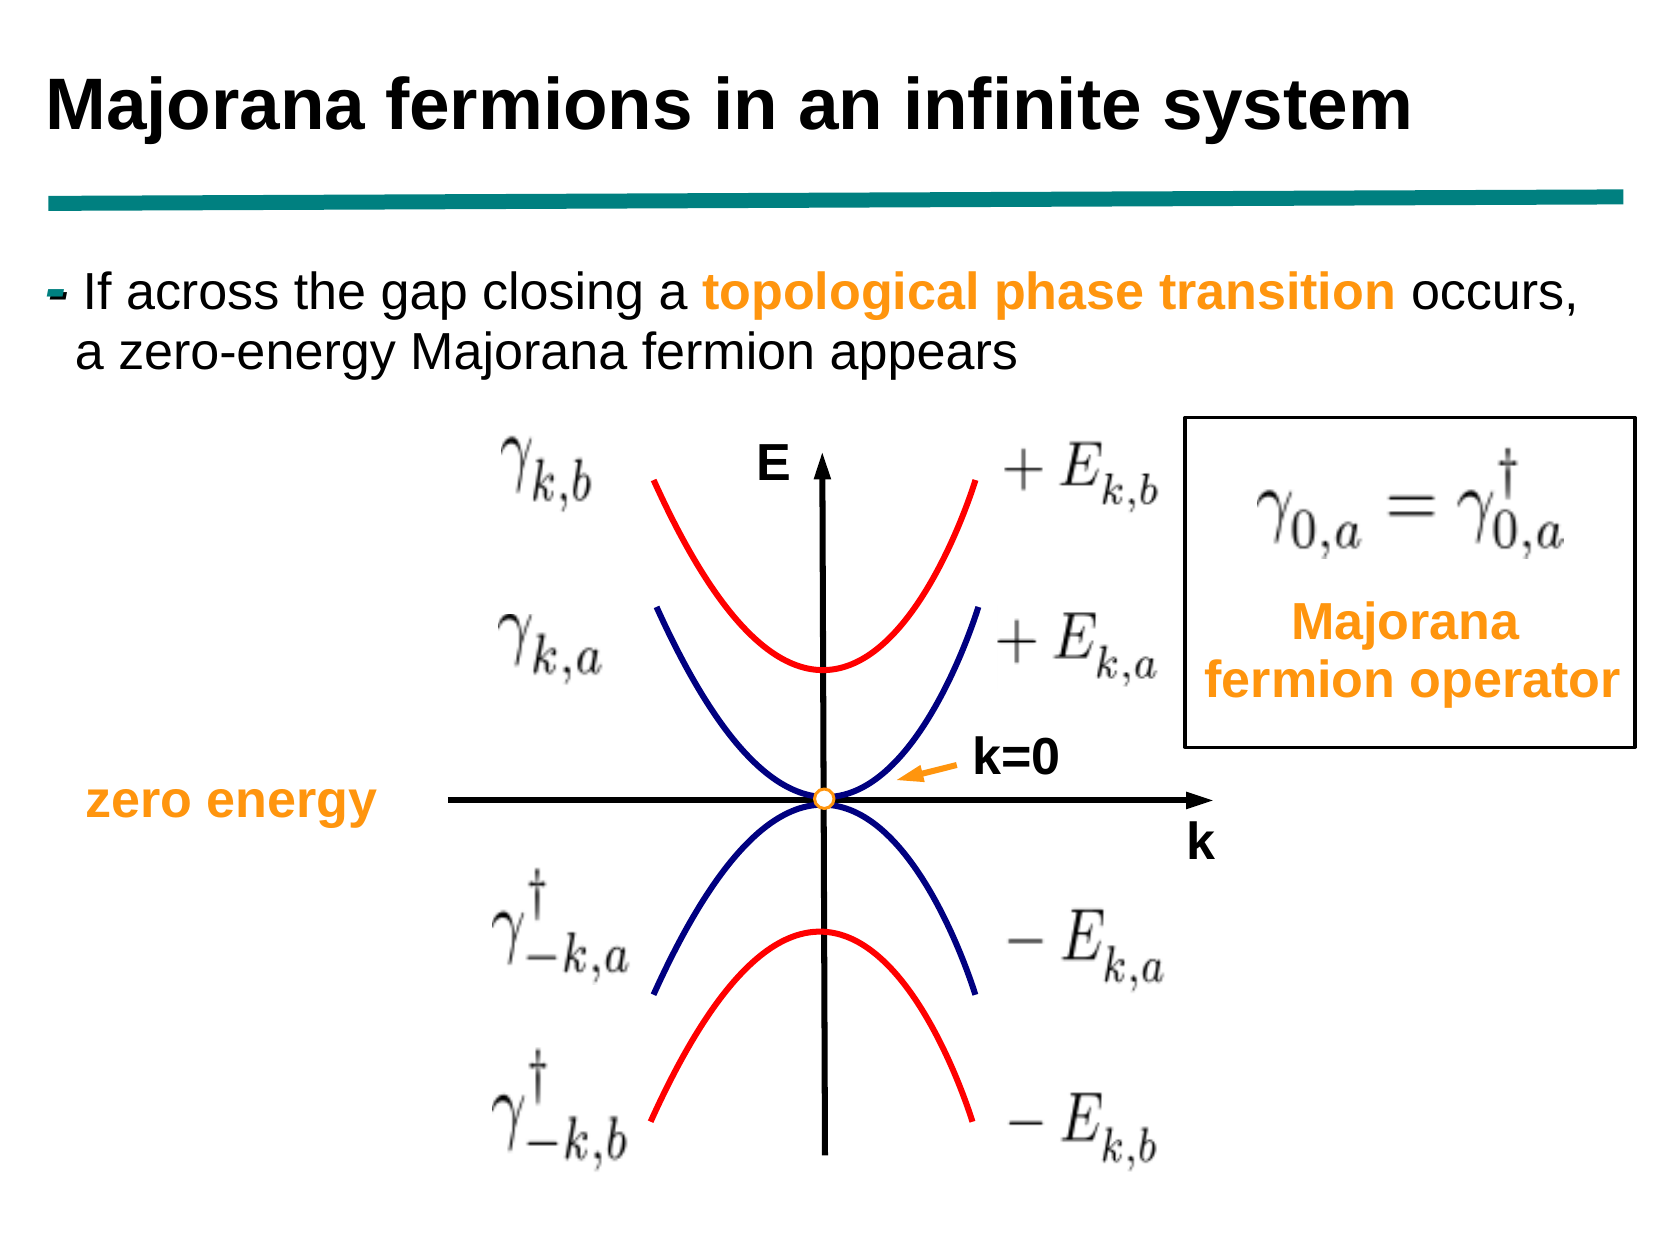

Majorana fermions in an infinite system
- If across the gap closing a topological phase transition occurs,
 a zero-energy Majorana fermion appears
E
Majorana
fermion operator
k=0
zero energy
k